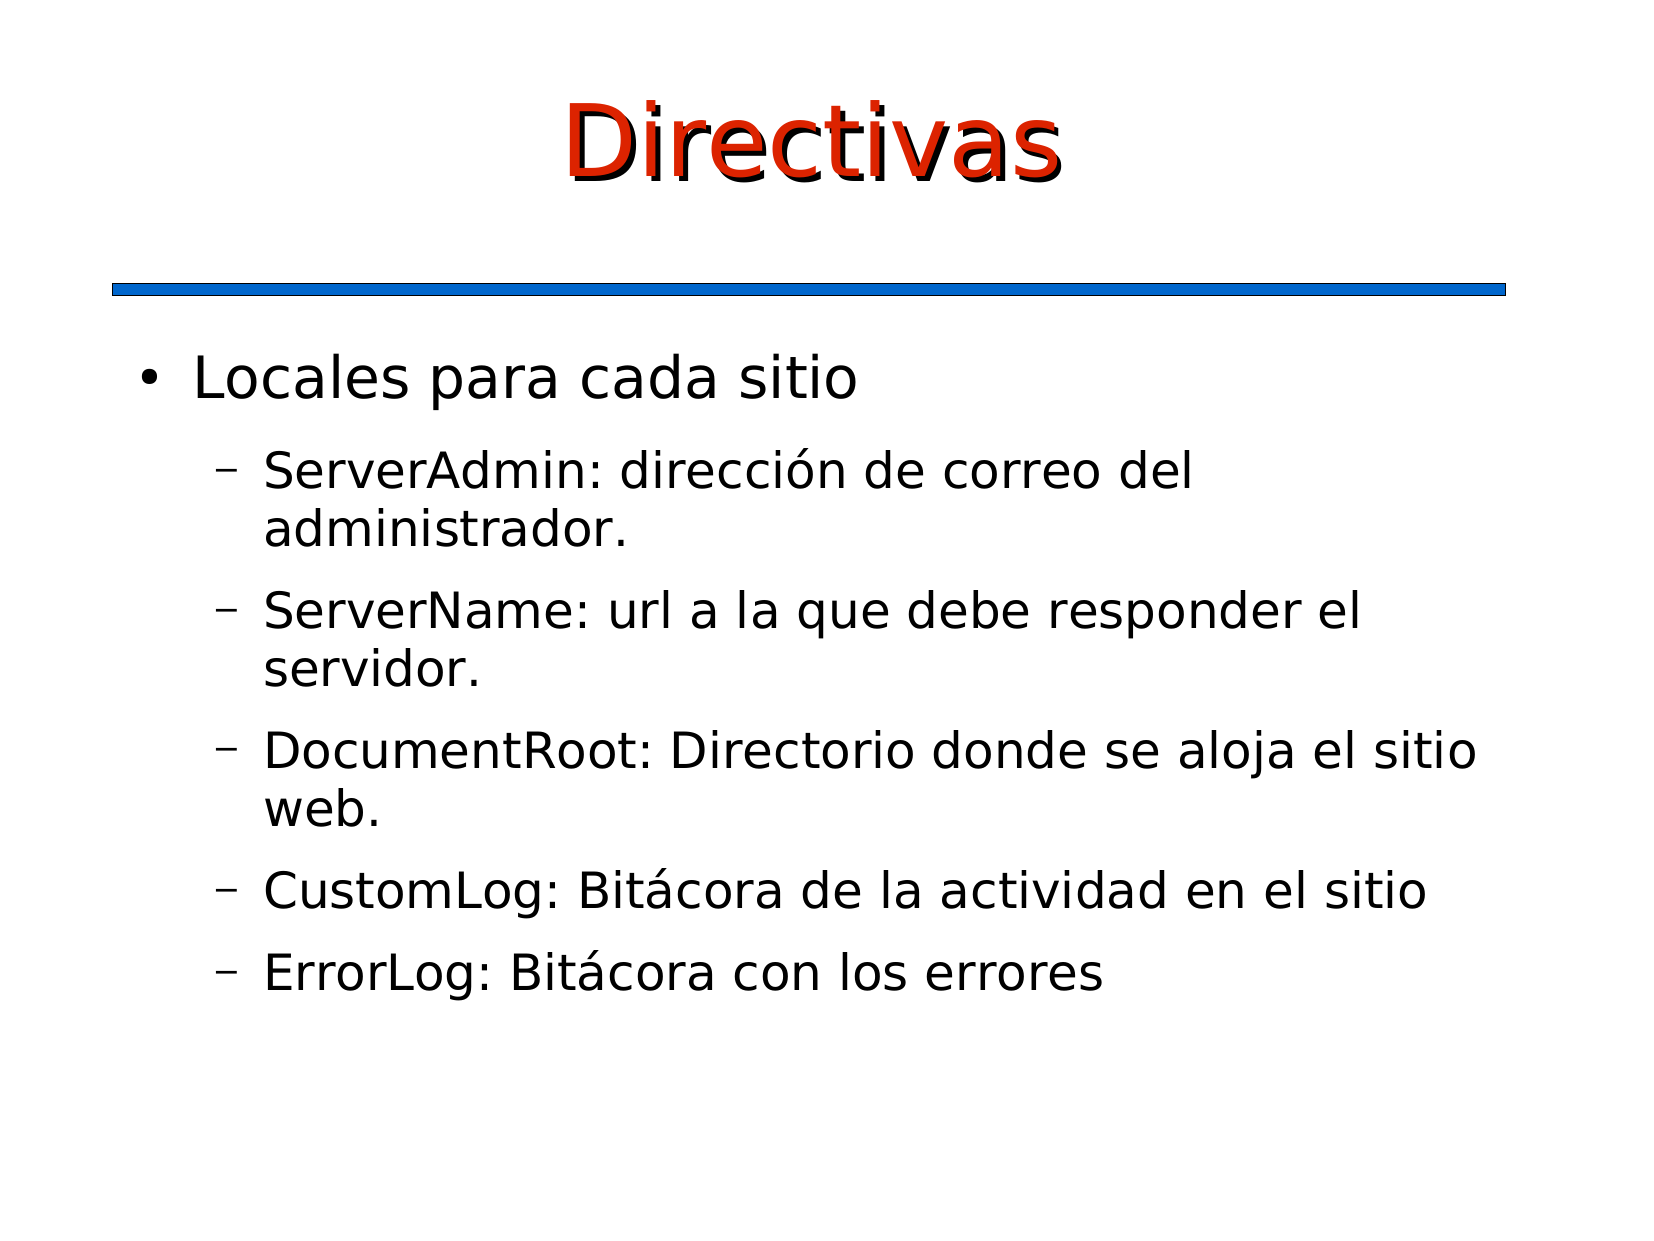

# Directivas
Locales para cada sitio
ServerAdmin: dirección de correo del administrador.
ServerName: url a la que debe responder el servidor.
DocumentRoot: Directorio donde se aloja el sitio web.
CustomLog: Bitácora de la actividad en el sitio
ErrorLog: Bitácora con los errores